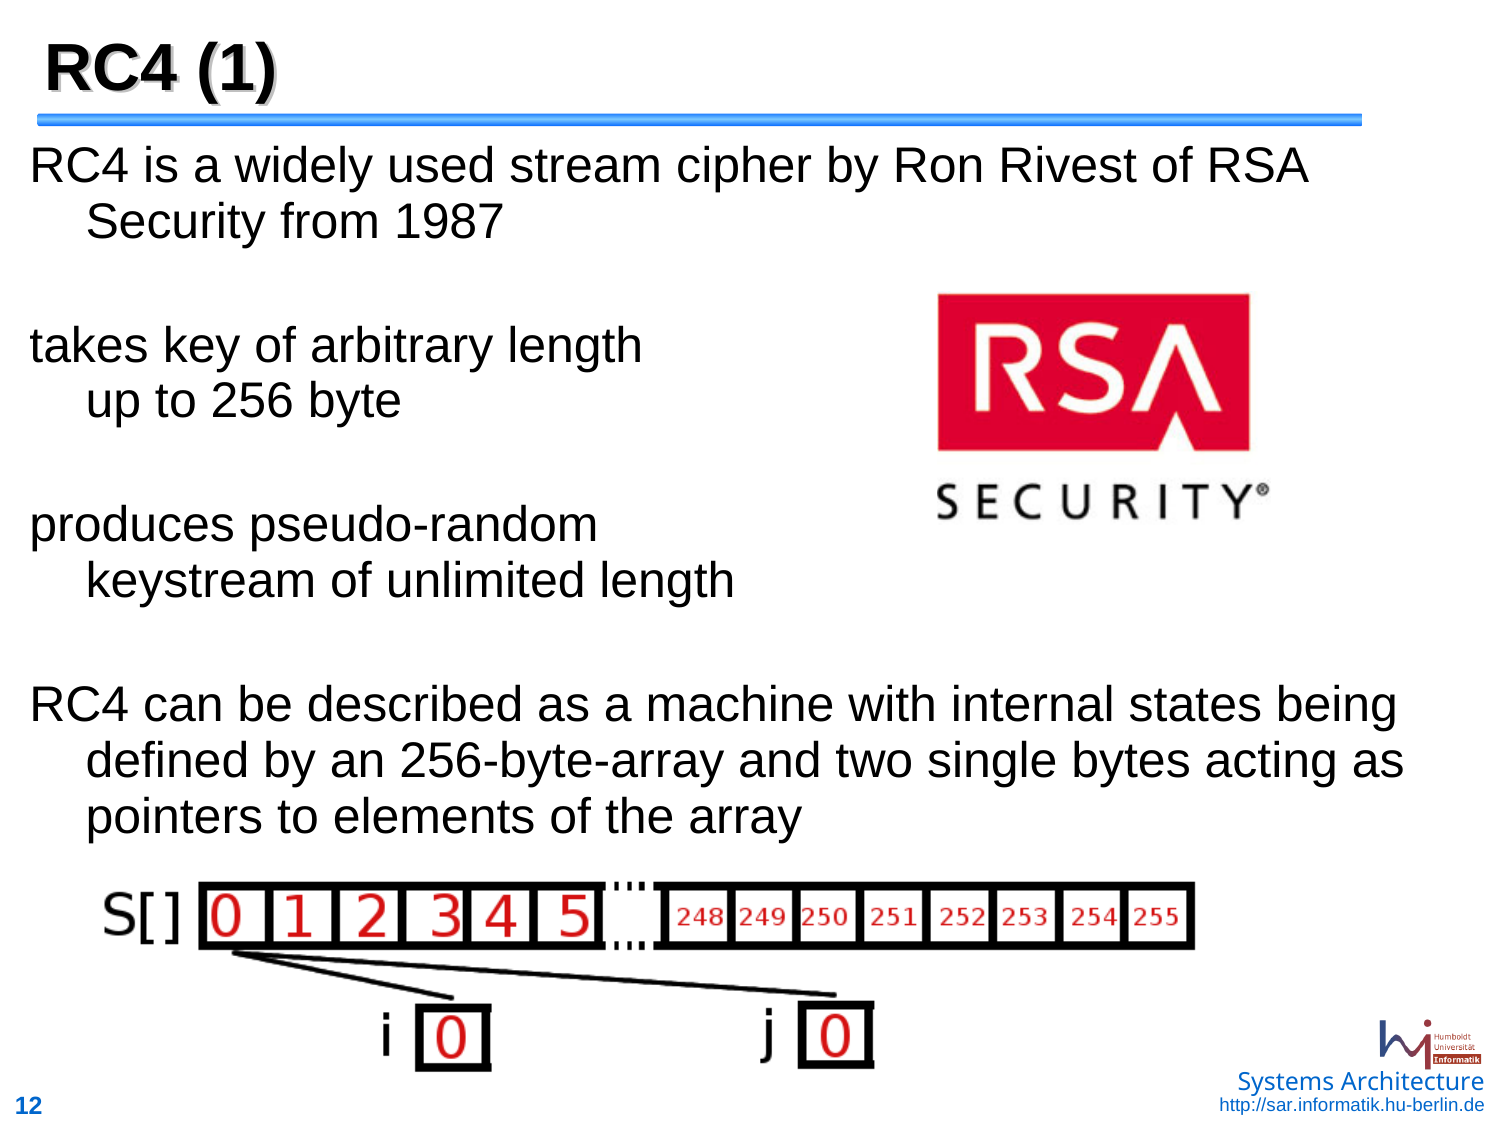

# RC4 (1)
RC4 is a widely used stream cipher by Ron Rivest of RSA Security from 1987
takes key of arbitrary length
up to 256 byte
produces pseudo-random
keystream of unlimited length
RC4 can be described as a machine with internal states being defined by an 256-byte-array and two single bytes acting as pointers to elements of the array